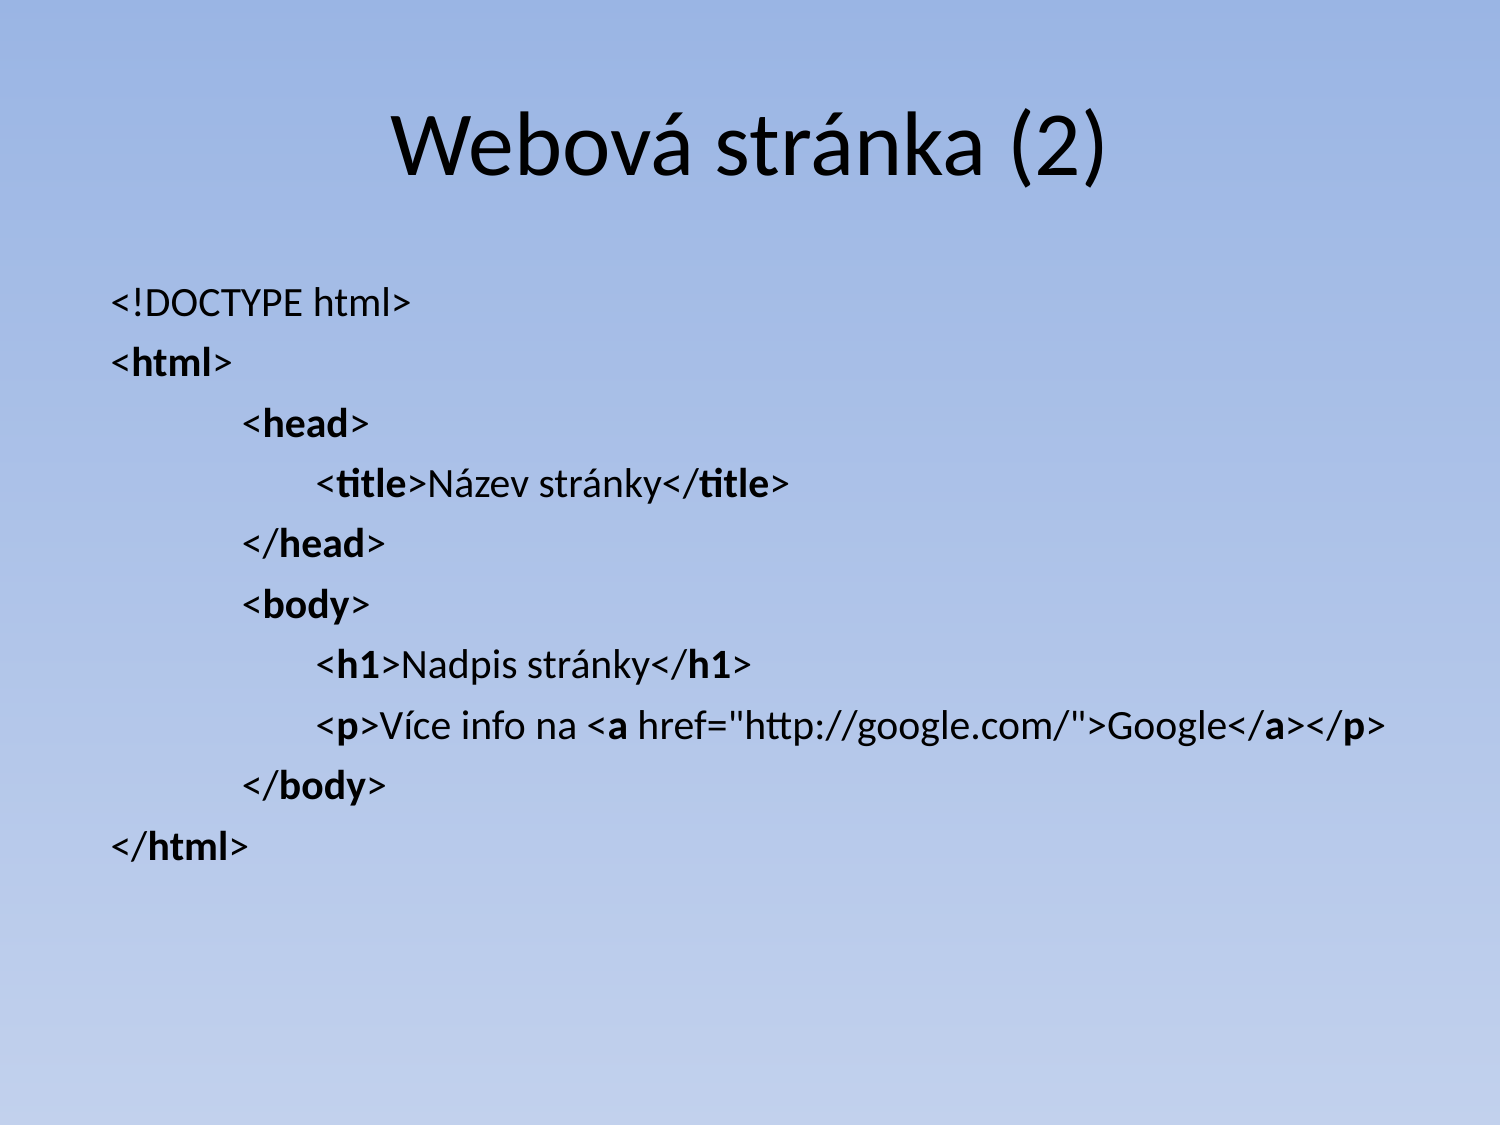

# Webová stránka (2)
<!DOCTYPE html>
<html>
<head>
	<title>Název stránky</title>
</head>
<body>
	<h1>Nadpis stránky</h1>
	<p>Více info na <a href="http://google.com/">Google</a></p>
</body>
</html>